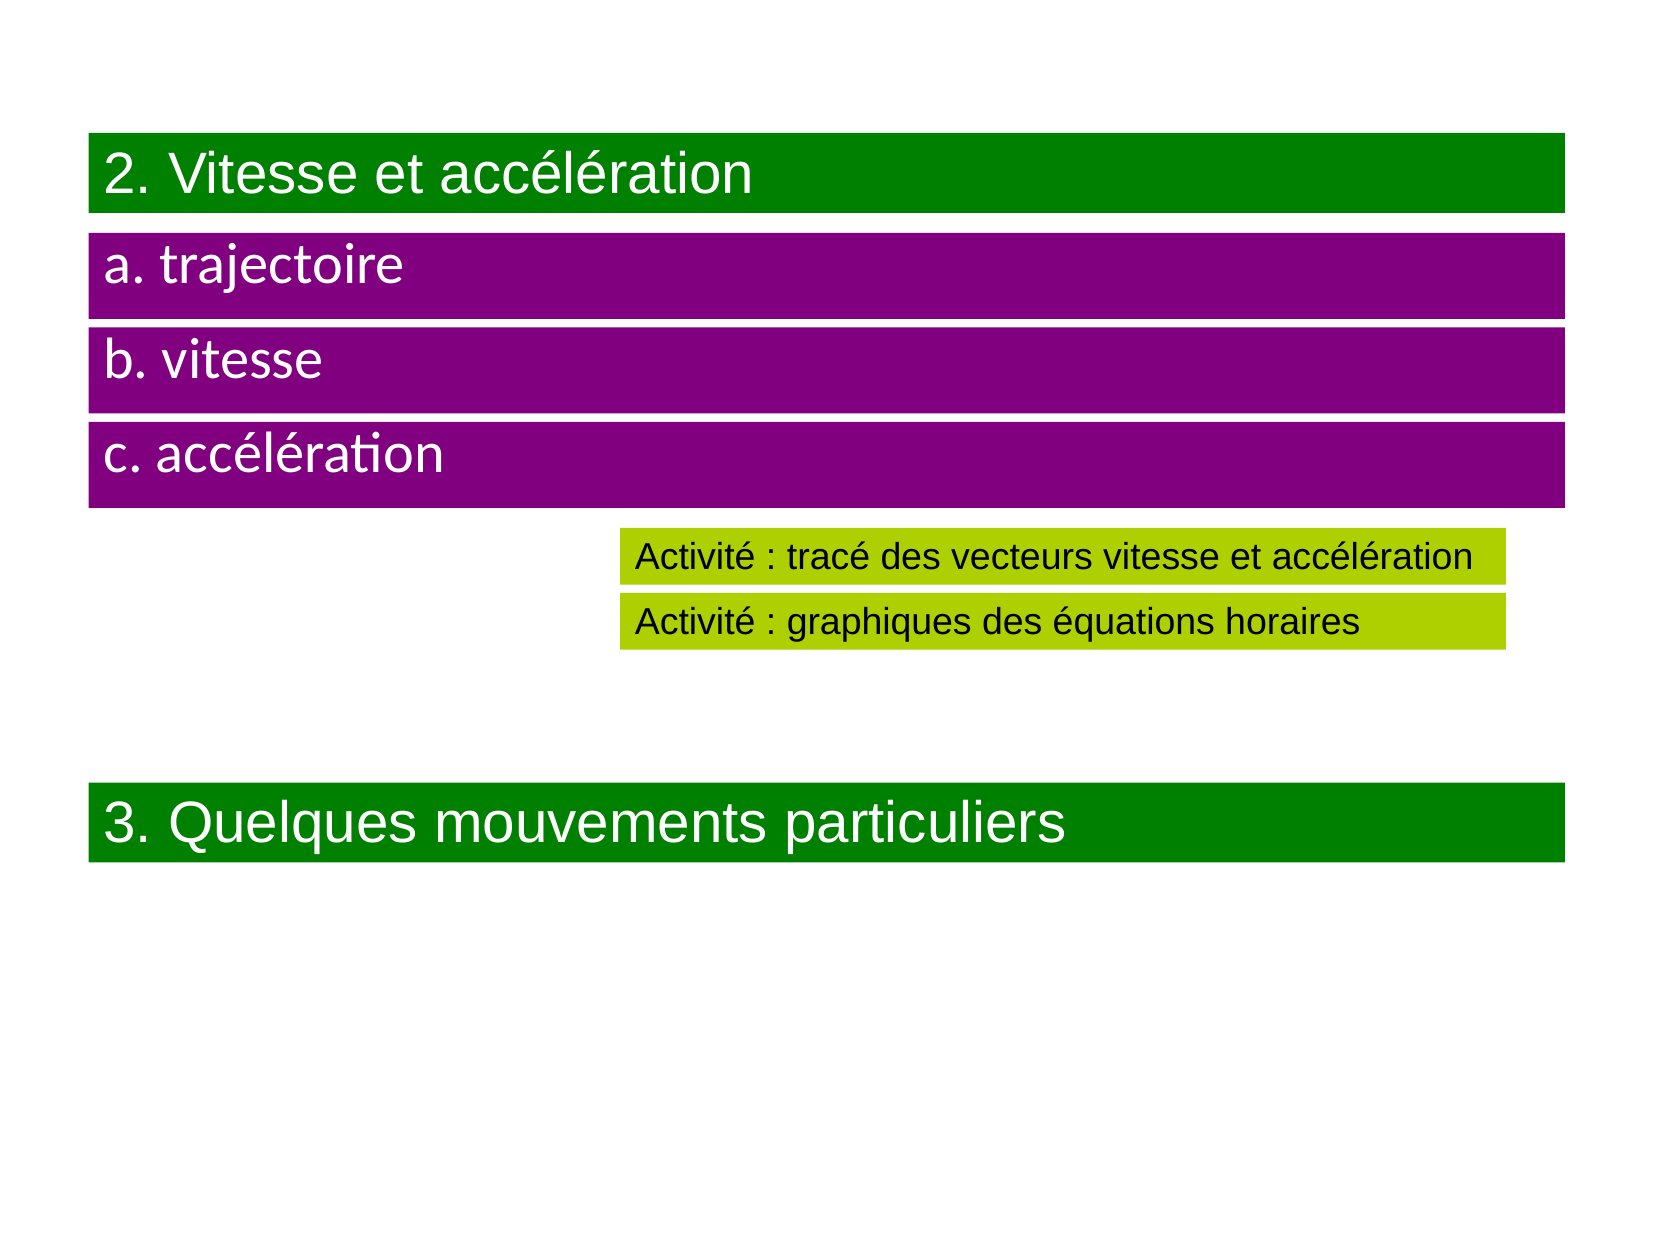

2. Vitesse et accélération
a. trajectoire
c. mouveme
c.
b. vitesse
c. accélération
Activité : tracé des vecteurs vitesse et accélération
Activité : graphiques des équations horaires
3. Quelques mouvements particuliers